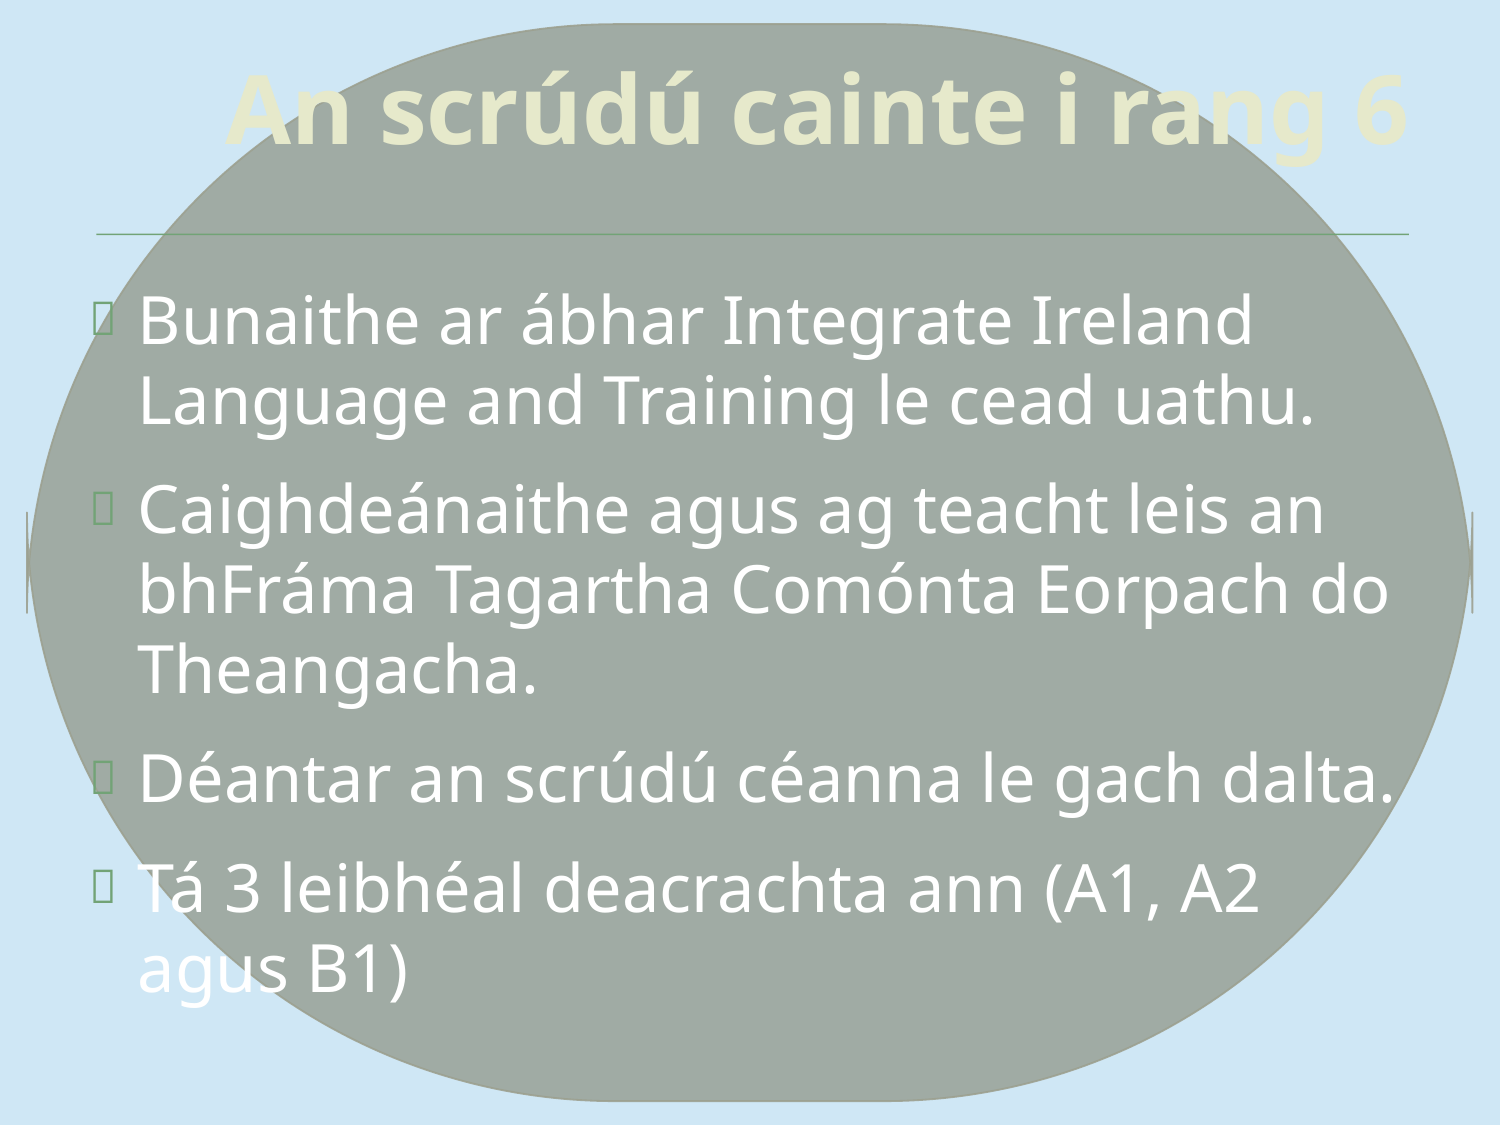

# An scrúdú cainte i rang 6
Bunaithe ar ábhar Integrate Ireland Language and Training le cead uathu.
Caighdeánaithe agus ag teacht leis an bhFráma Tagartha Comónta Eorpach do Theangacha.
Déantar an scrúdú céanna le gach dalta.
Tá 3 leibhéal deacrachta ann (A1, A2 agus B1)